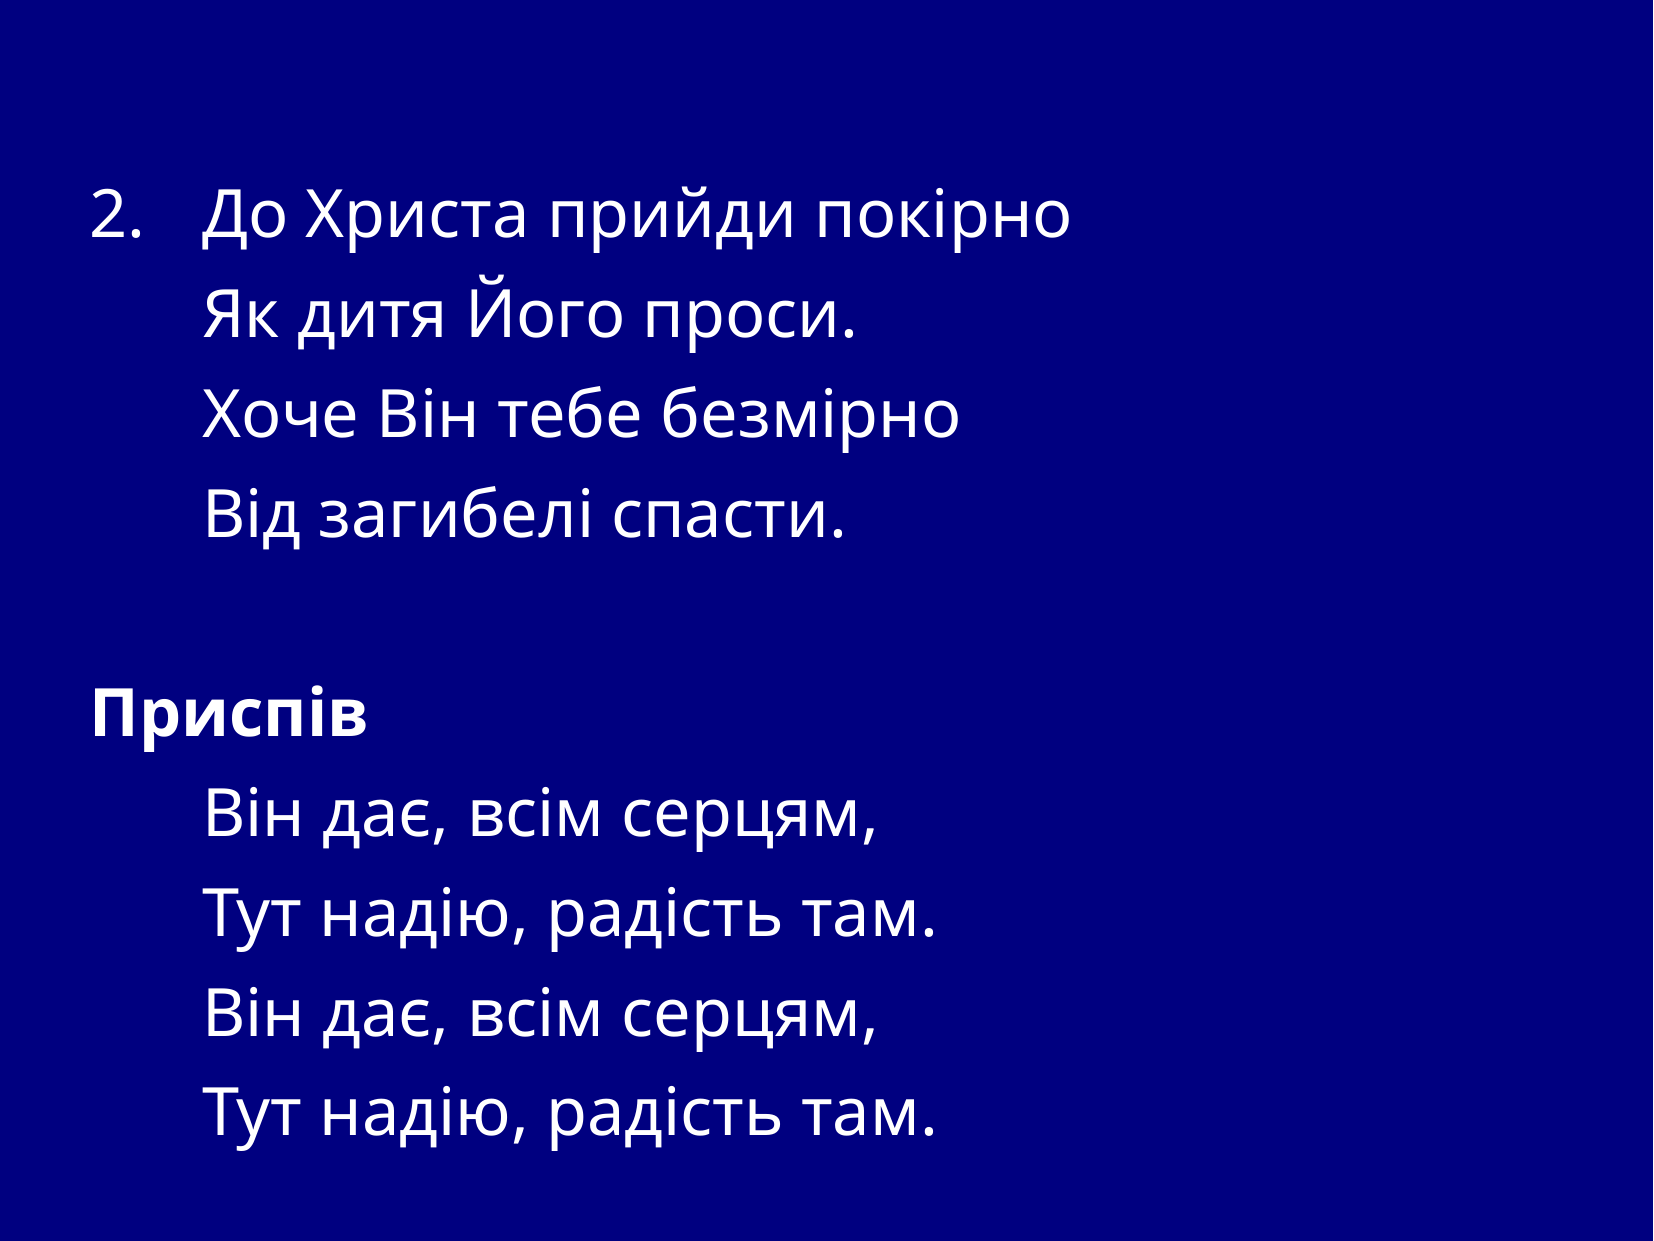

2.	До Христа прийди покірно
	Як дитя Його проси.
	Хоче Він тебе безмірно
	Від загибелі спасти.
Приспів
	Він дає, всім серцям,
	Тут надію, радість там.
	Він дає, всім серцям,
	Тут надію, радість там.